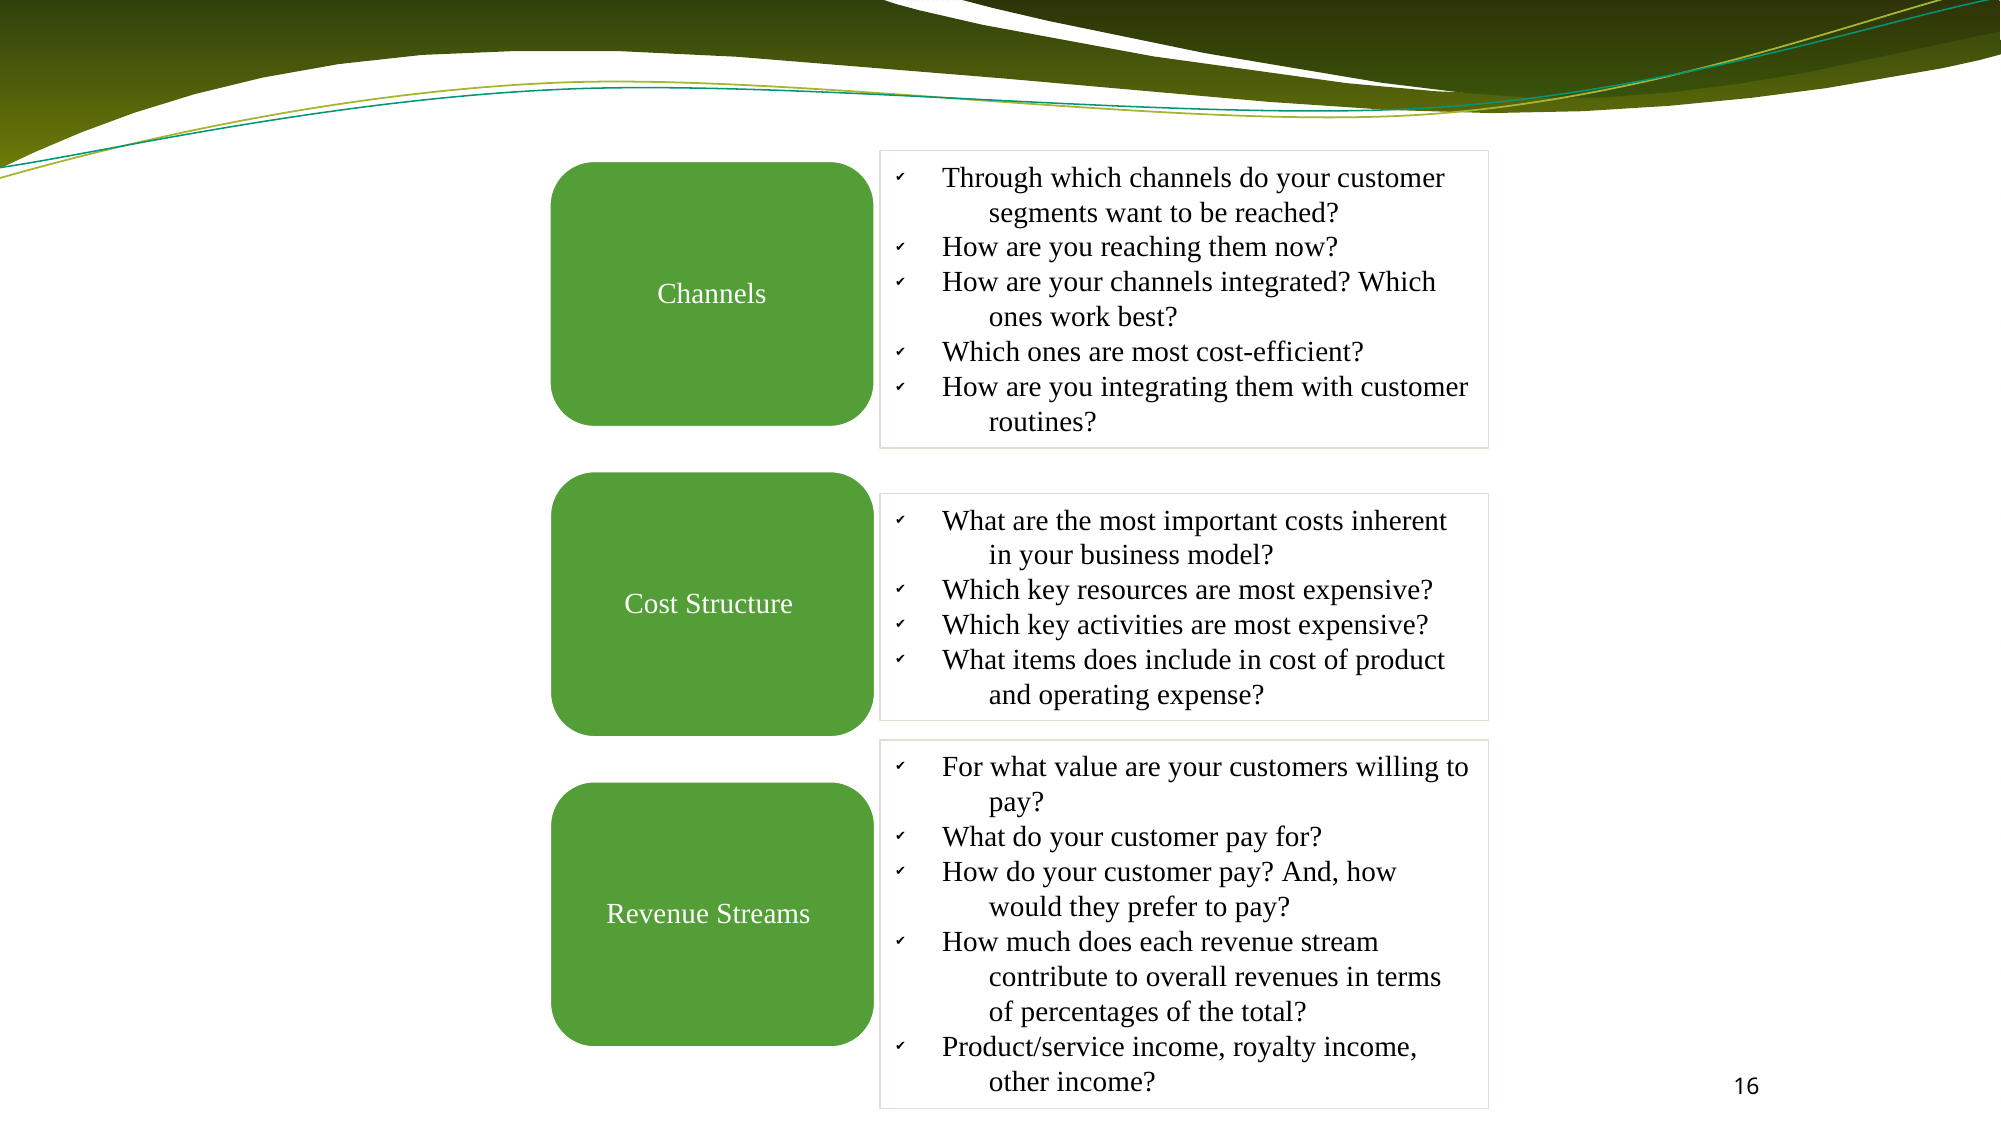

Through which channels do your customer segments want to be reached?
How are you reaching them now?
How are your channels integrated? Which ones work best?
Which ones are most cost-efficient?
How are you integrating them with customer routines?
Channels
Cost Structure
Revenue Streams
What are the most important costs inherent in your business model?
Which key resources are most expensive?
Which key activities are most expensive?
What items does include in cost of product and operating expense?
For what value are your customers willing to pay?
What do your customer pay for?
How do your customer pay? And, how would they prefer to pay?
How much does each revenue stream contribute to overall revenues in terms of percentages of the total?
Product/service income, royalty income, other income?